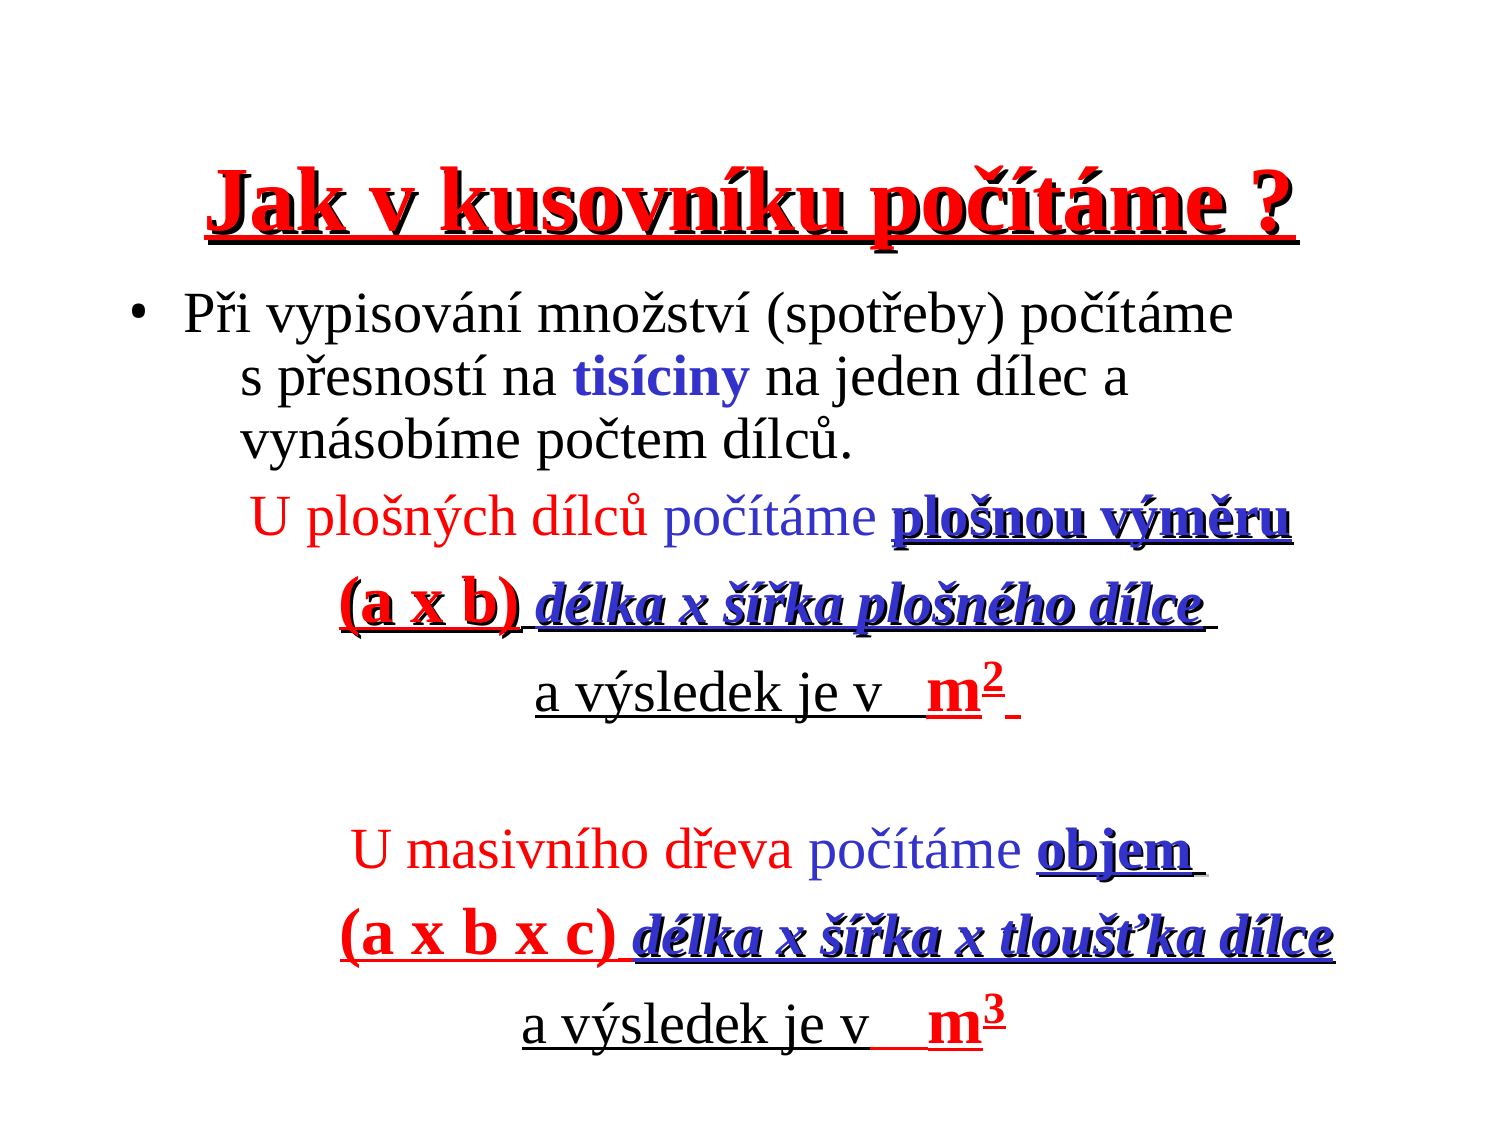

# Jak v kusovníku počítáme ?
Při vypisování množství (spotřeby) počítáme s přesností na tisíciny na jeden dílec a vynásobíme počtem dílců.
U plošných dílců počítáme plošnou výměru
(a x b) délka x šířka plošného dílce
a výsledek je v m2
U masivního dřeva počítáme objem
	(a x b x c) délka x šířka x tloušťka dílce
a výsledek je v m3